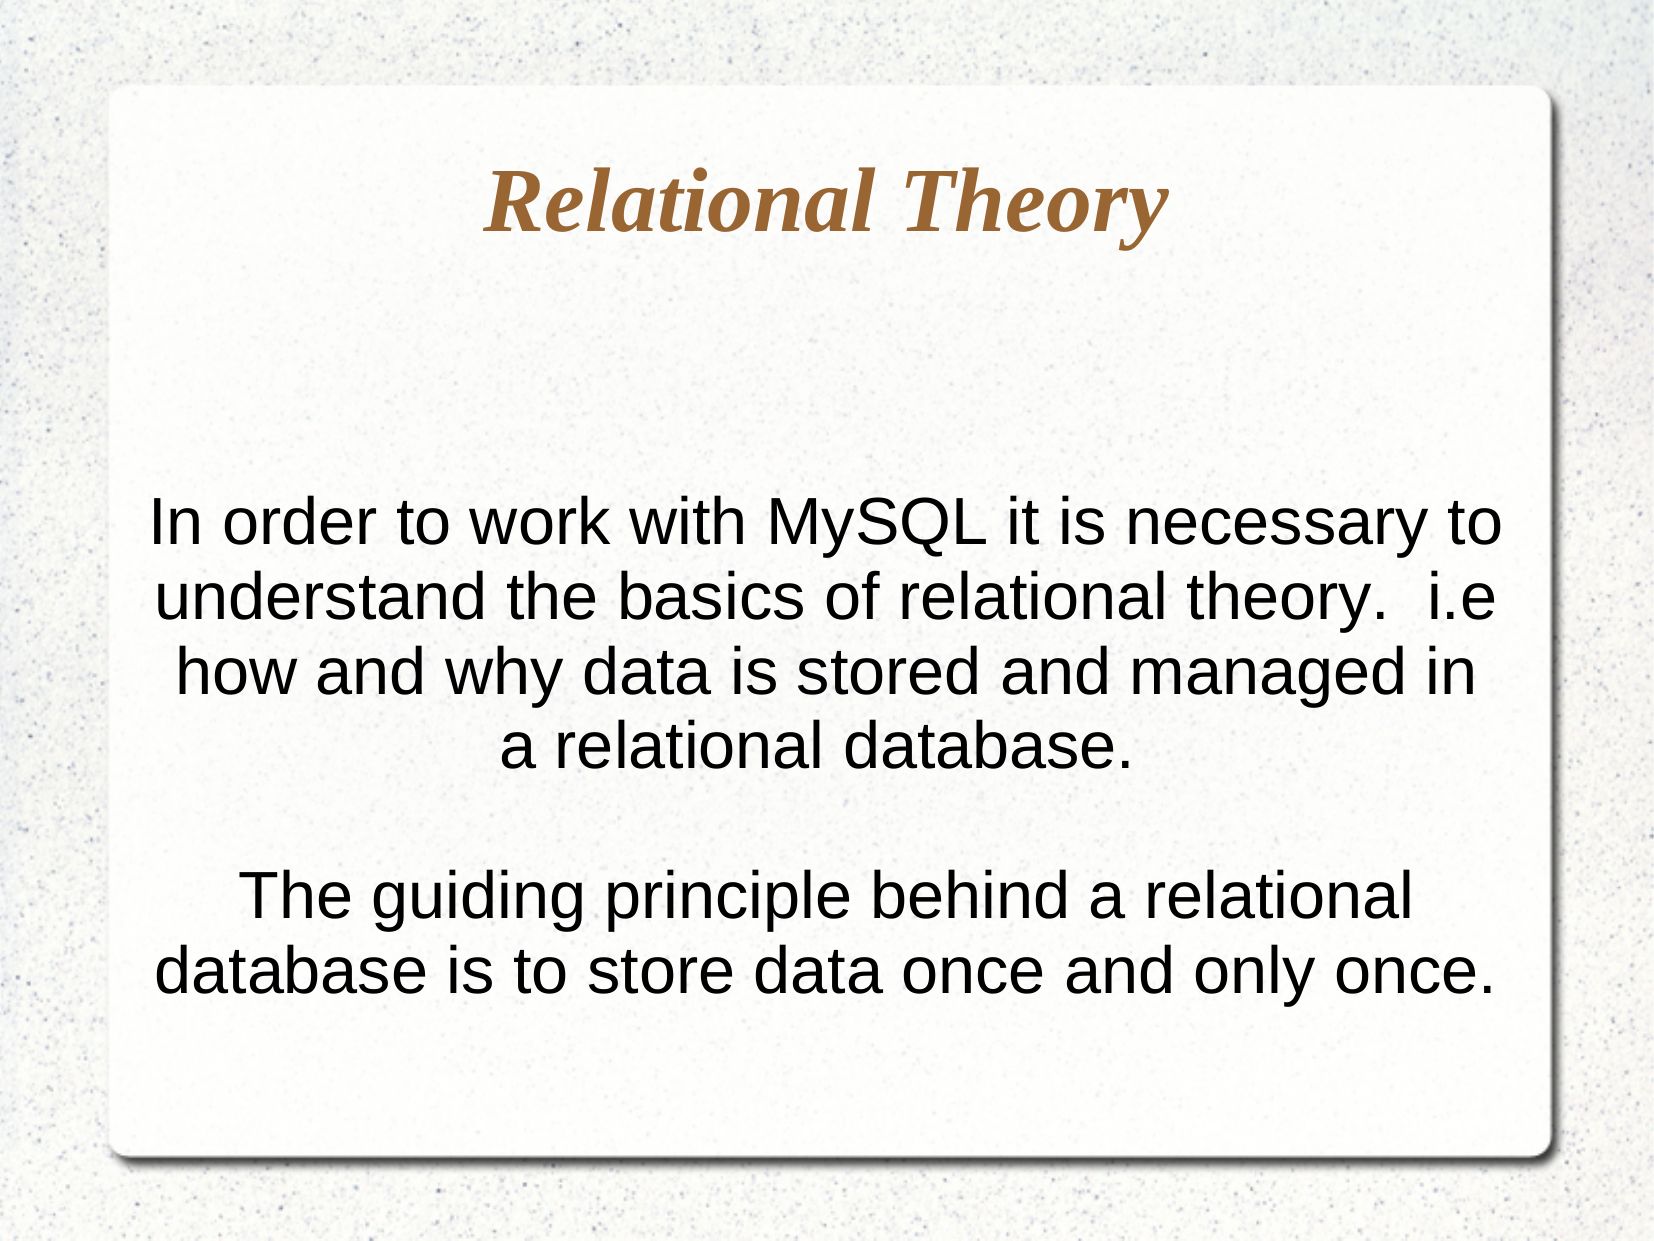

# Relational Theory
In order to work with MySQL it is necessary to understand the basics of relational theory. i.e how and why data is stored and managed in a relational database.
The guiding principle behind a relational database is to store data once and only once.